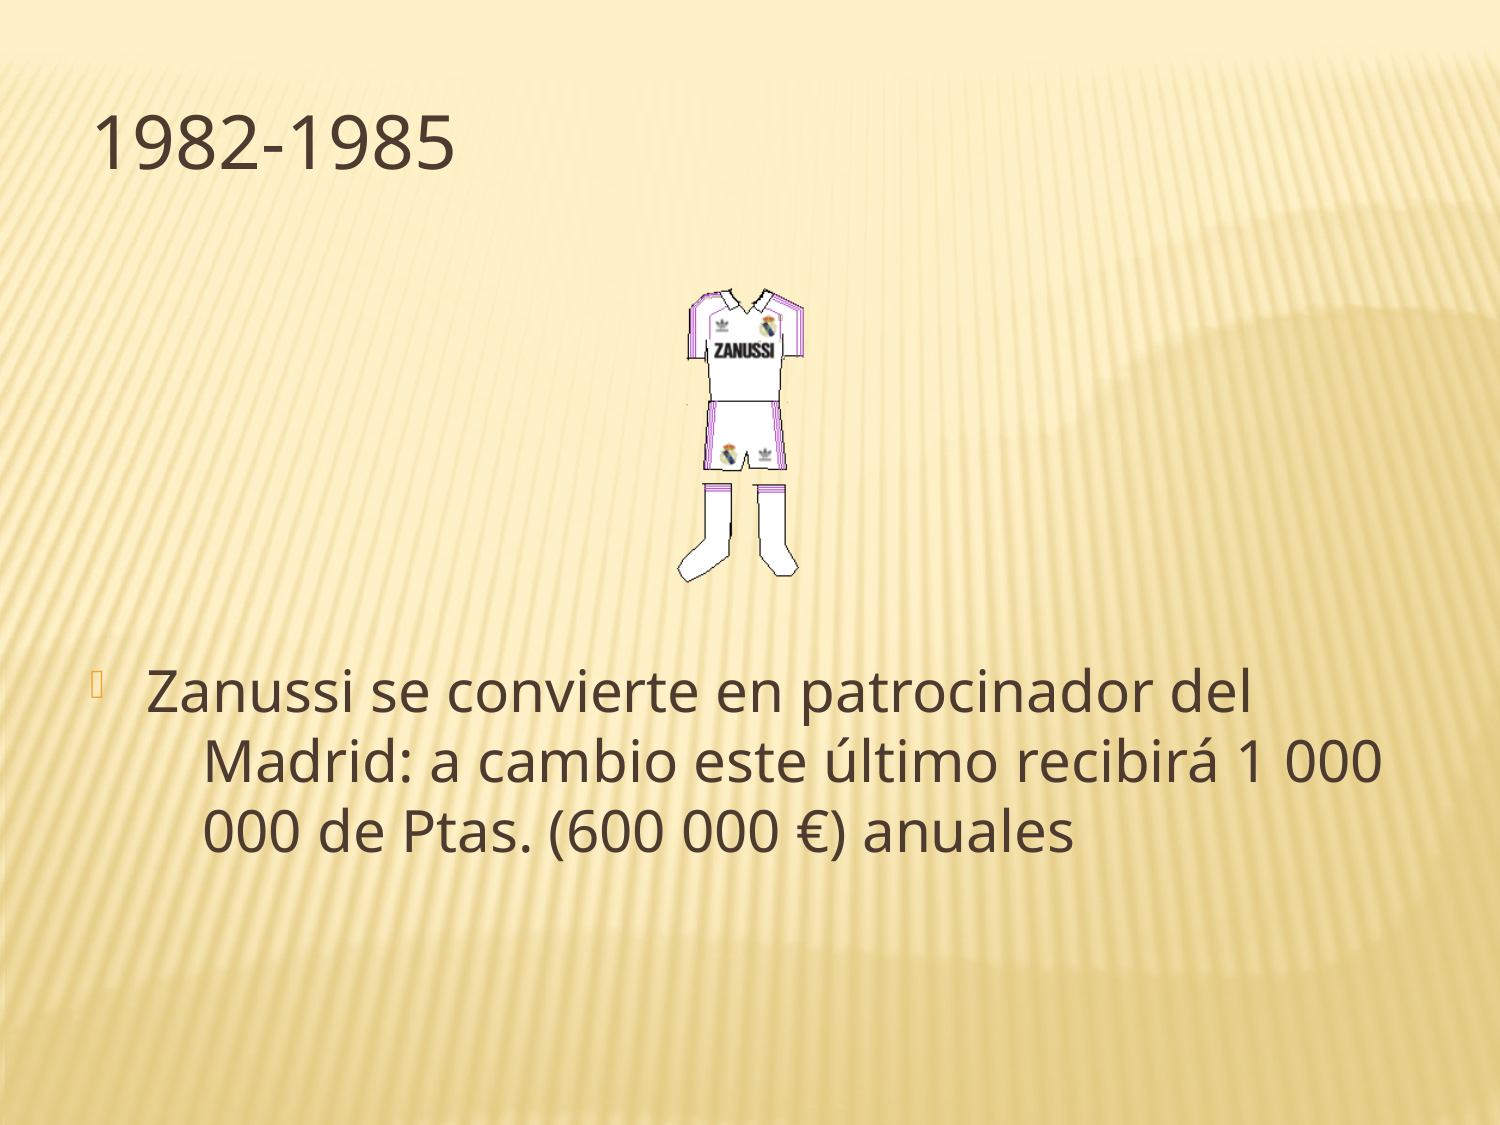

# 1982-1985
Zanussi se convierte en patrocinador del Madrid: a cambio este último recibirá 1 000 000 de Ptas. (600 000 €) anuales